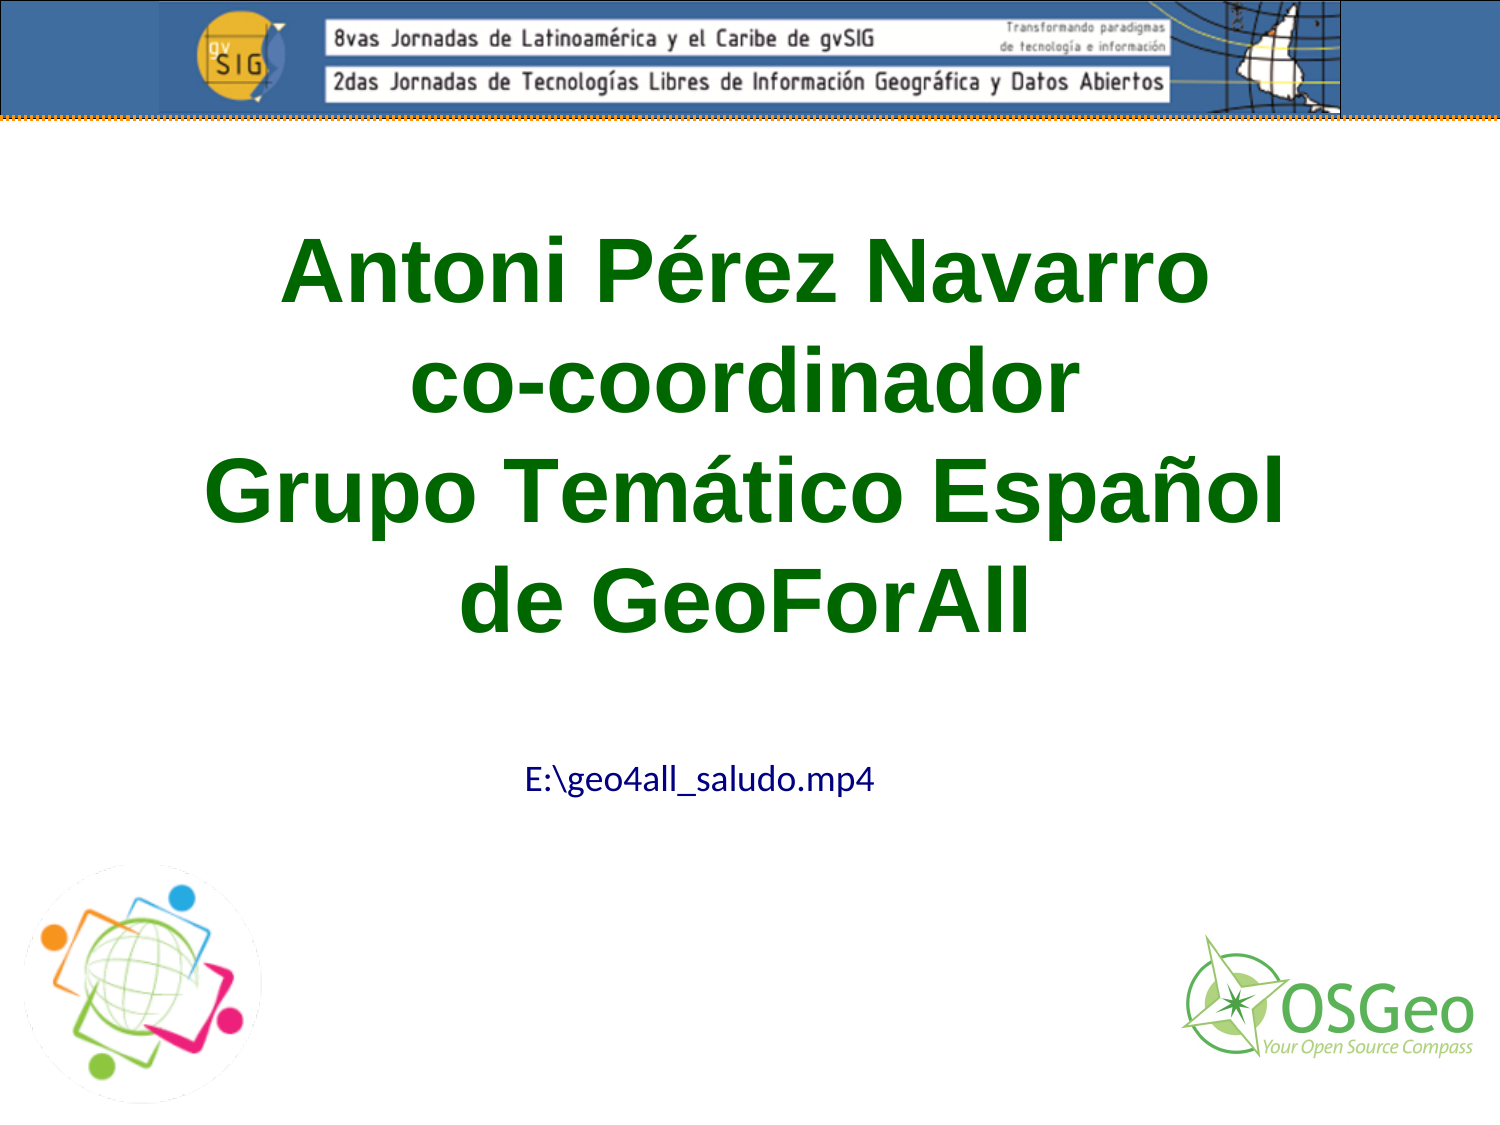

# Antoni Pérez Navarro co-coordinador Grupo Temático Español de GeoForAll
E:\geo4all_saludo.mp4